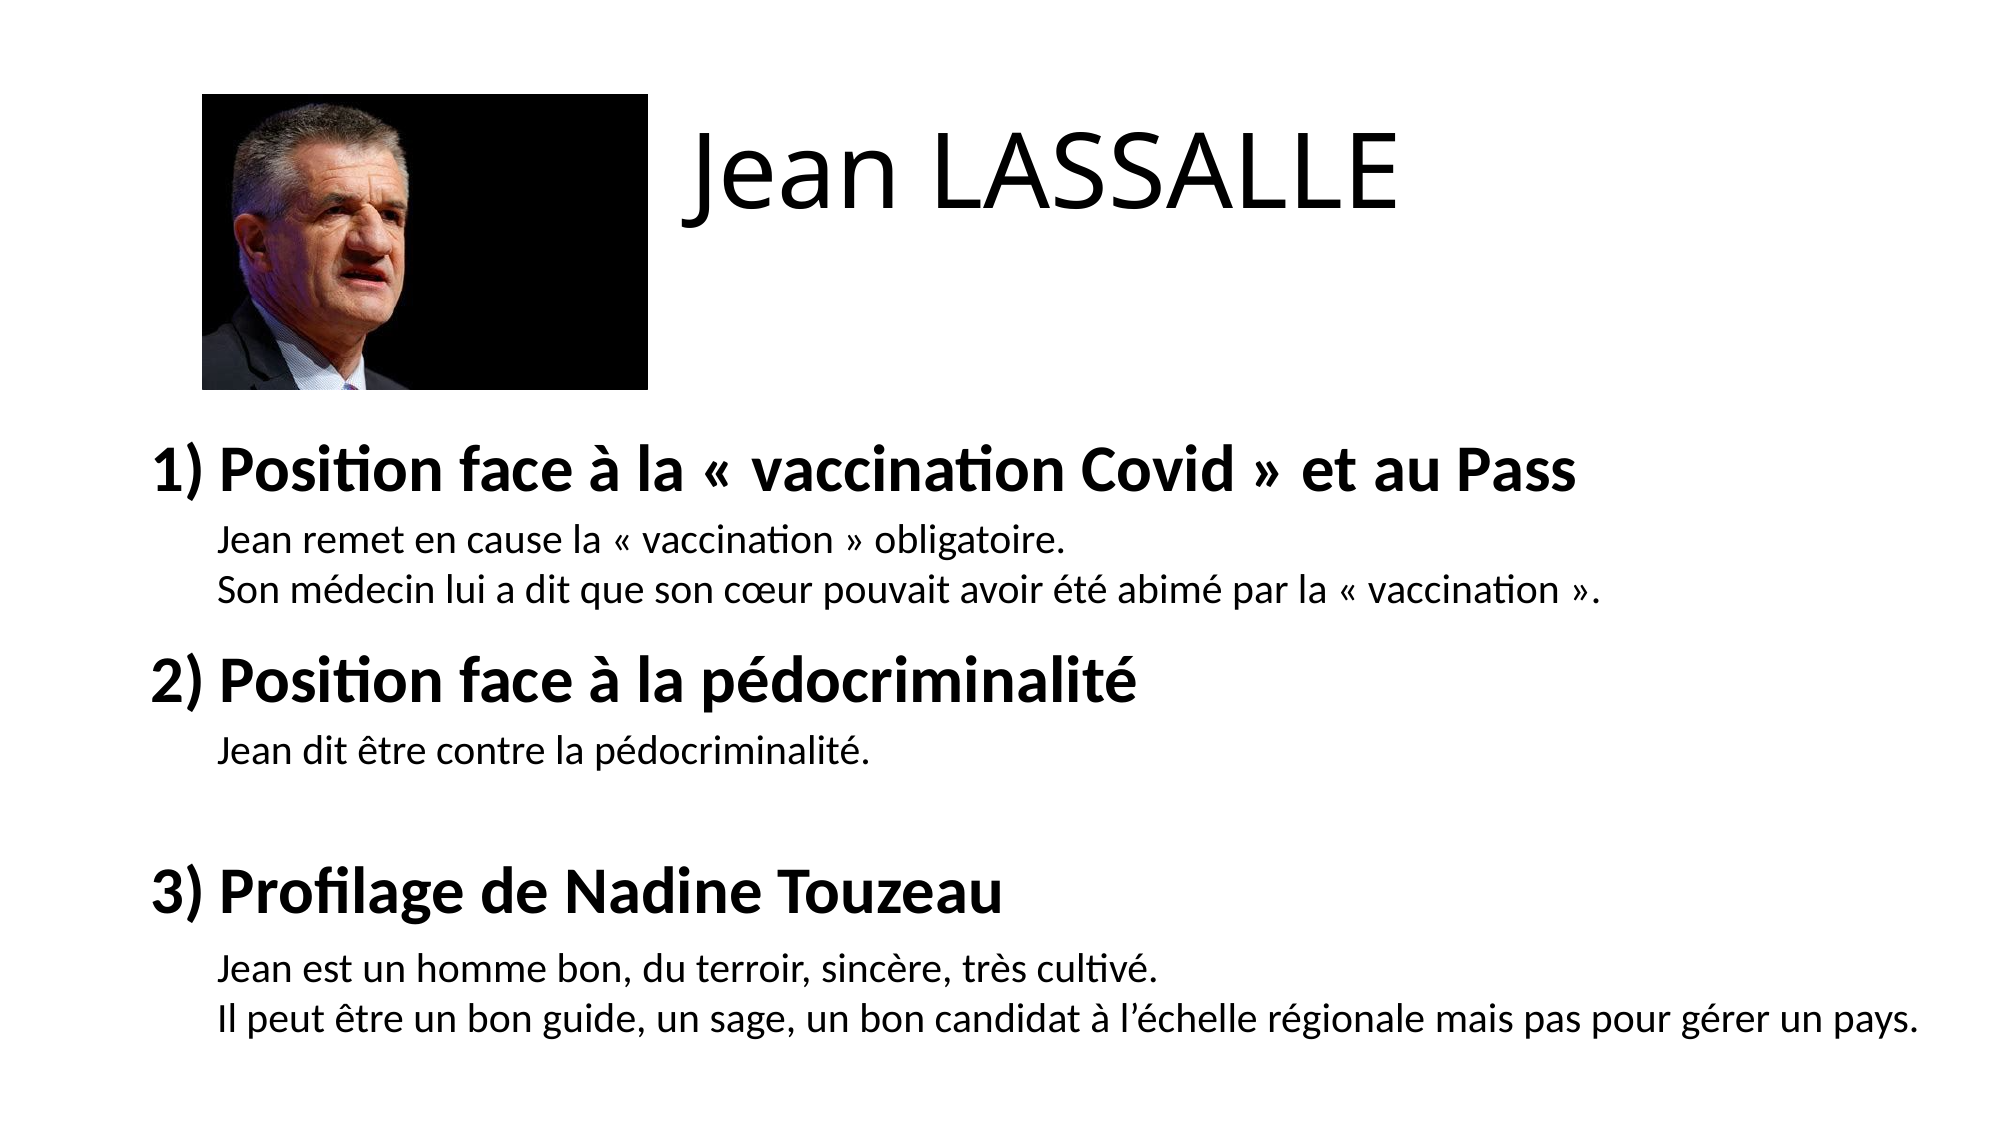

Jean LASSALLE
1) Position face à la « vaccination Covid » et au Pass
Jean remet en cause la « vaccination » obligatoire.
Son médecin lui a dit que son cœur pouvait avoir été abimé par la « vaccination ».
2) Position face à la pédocriminalité
Jean dit être contre la pédocriminalité.
3) Profilage de Nadine Touzeau
Jean est un homme bon, du terroir, sincère, très cultivé.
Il peut être un bon guide, un sage, un bon candidat à l’échelle régionale mais pas pour gérer un pays.